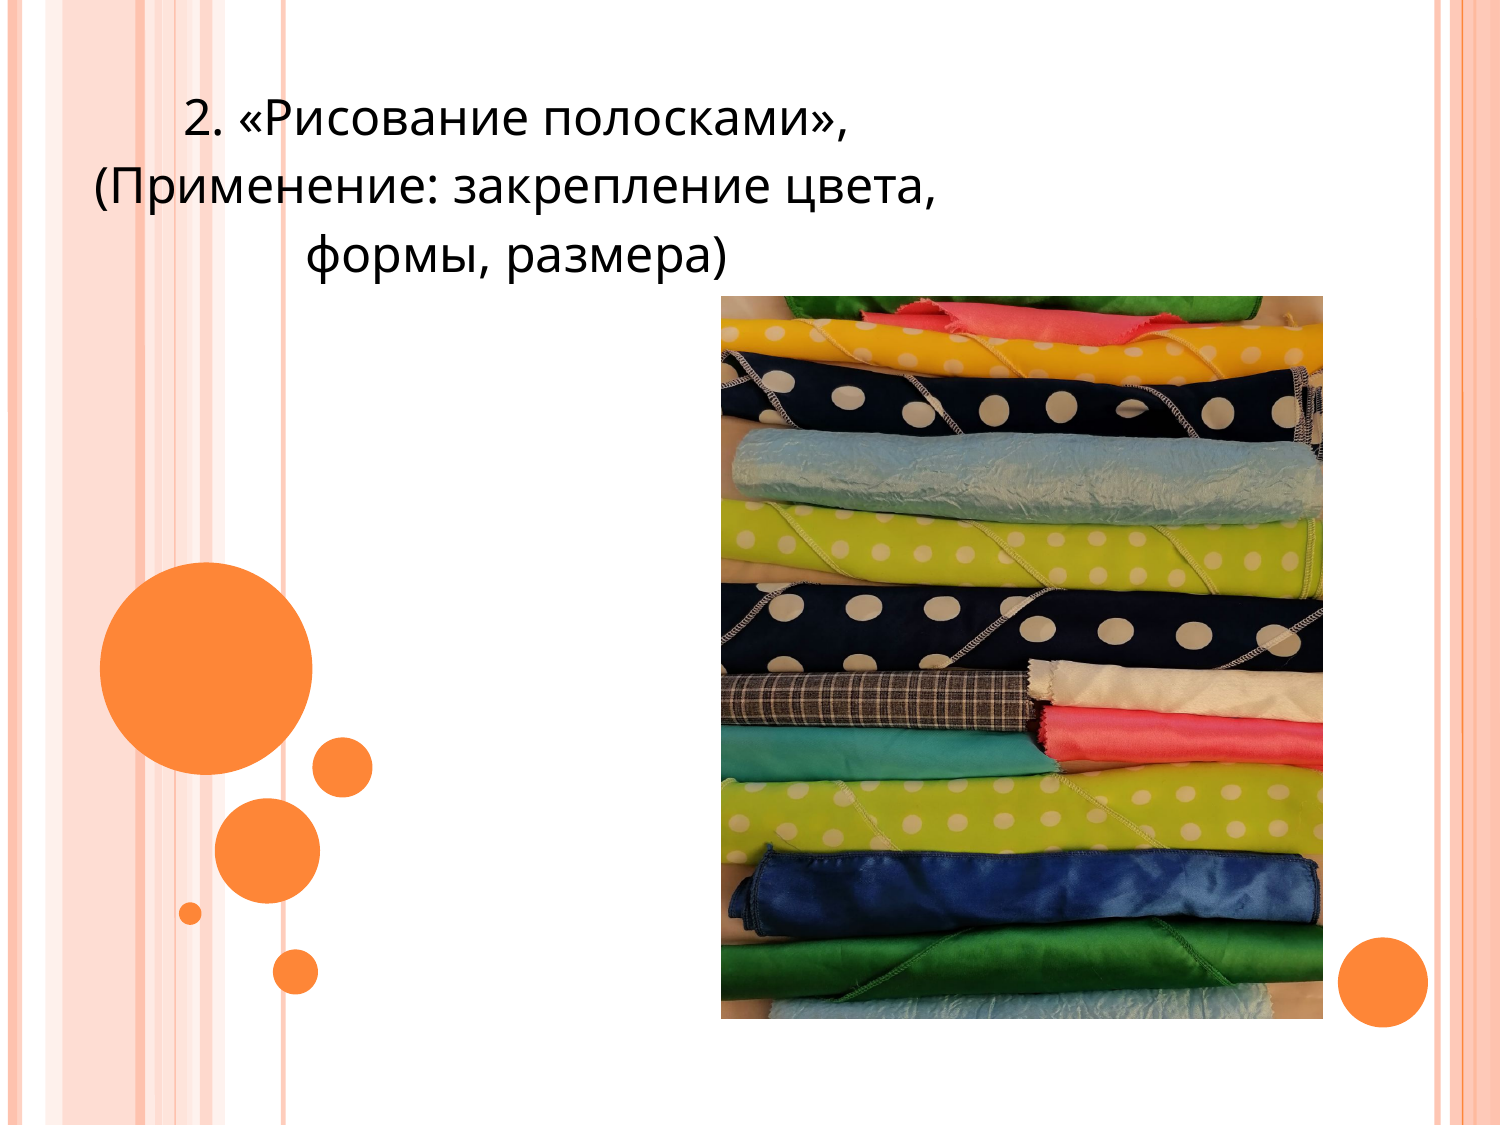

2. «Рисование полосками»,
(Применение: закрепление цвета, формы, размера)